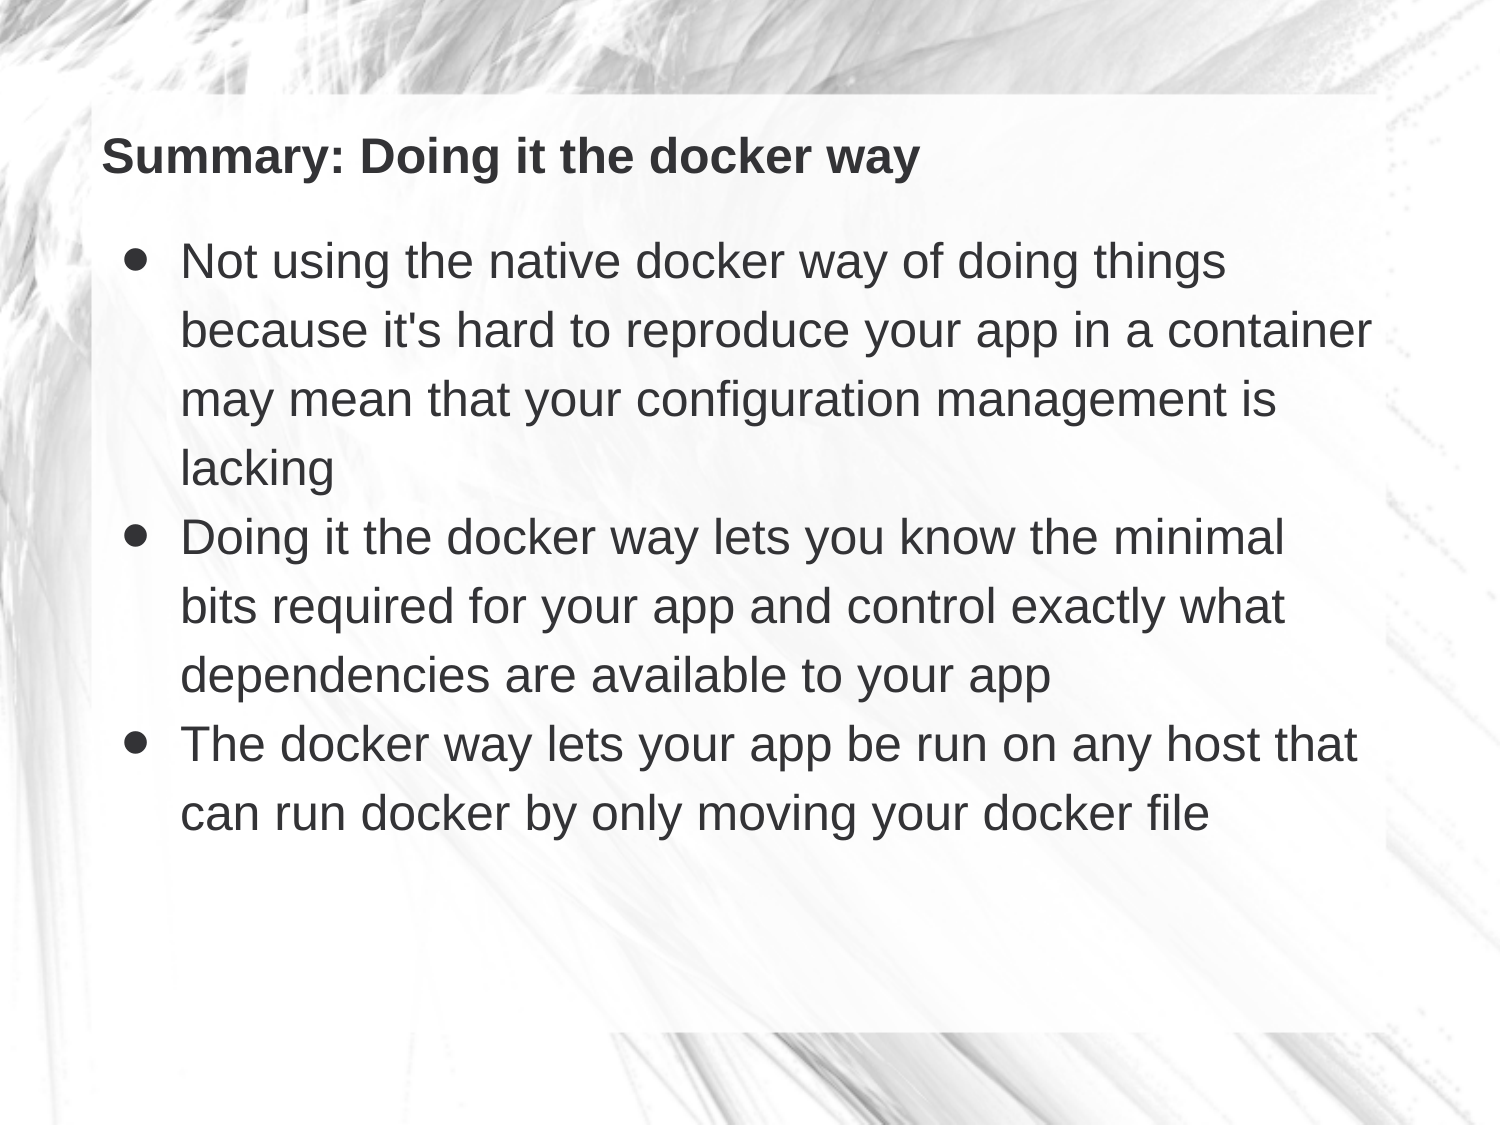

# Summary: Doing it the docker way
Not using the native docker way of doing things because it's hard to reproduce your app in a container may mean that your configuration management is lacking
Doing it the docker way lets you know the minimal bits required for your app and control exactly what dependencies are available to your app
The docker way lets your app be run on any host that can run docker by only moving your docker file